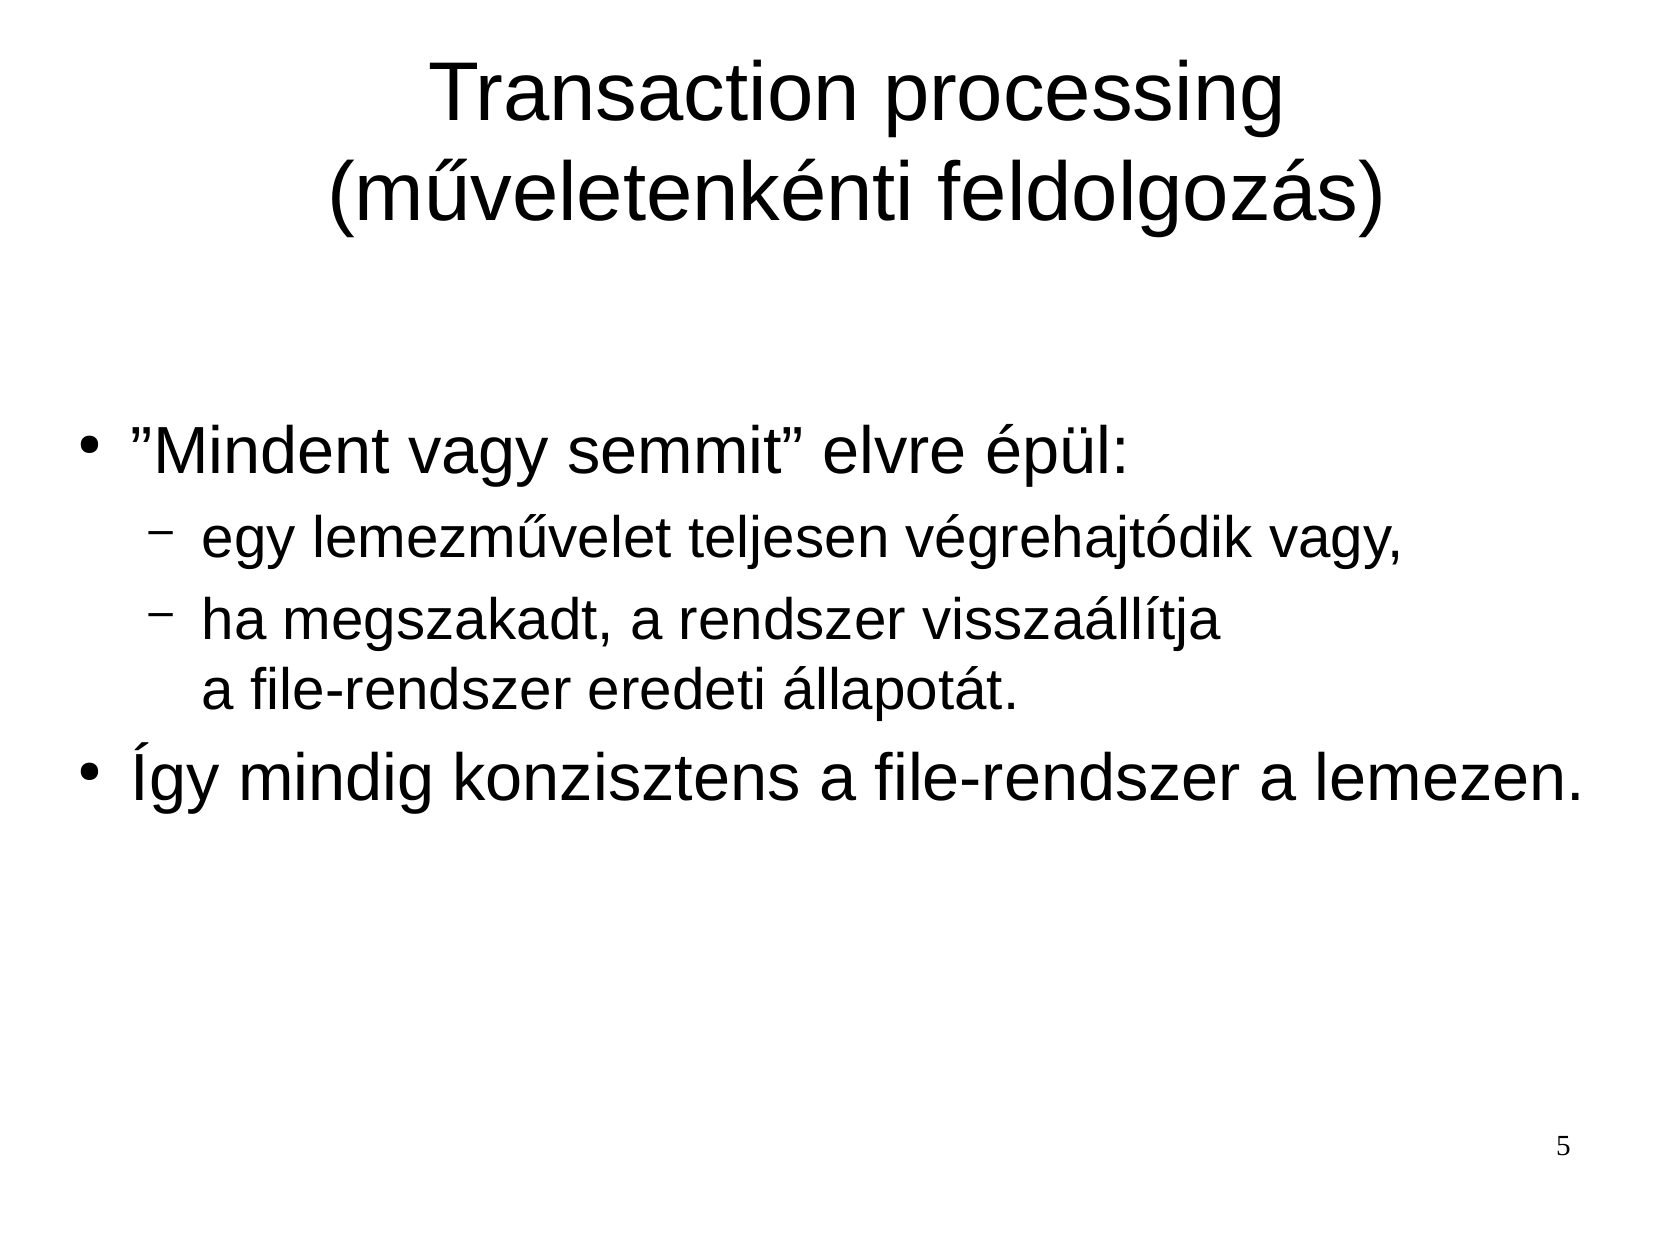

# Transaction processing (műveletenkénti feldolgozás)
”Mindent vagy semmit” elvre épül:
egy lemezművelet teljesen végrehajtódik vagy,
ha megszakadt, a rendszer visszaállítja
a file-rendszer eredeti állapotát.
Így mindig konzisztens a file-rendszer a lemezen.
5